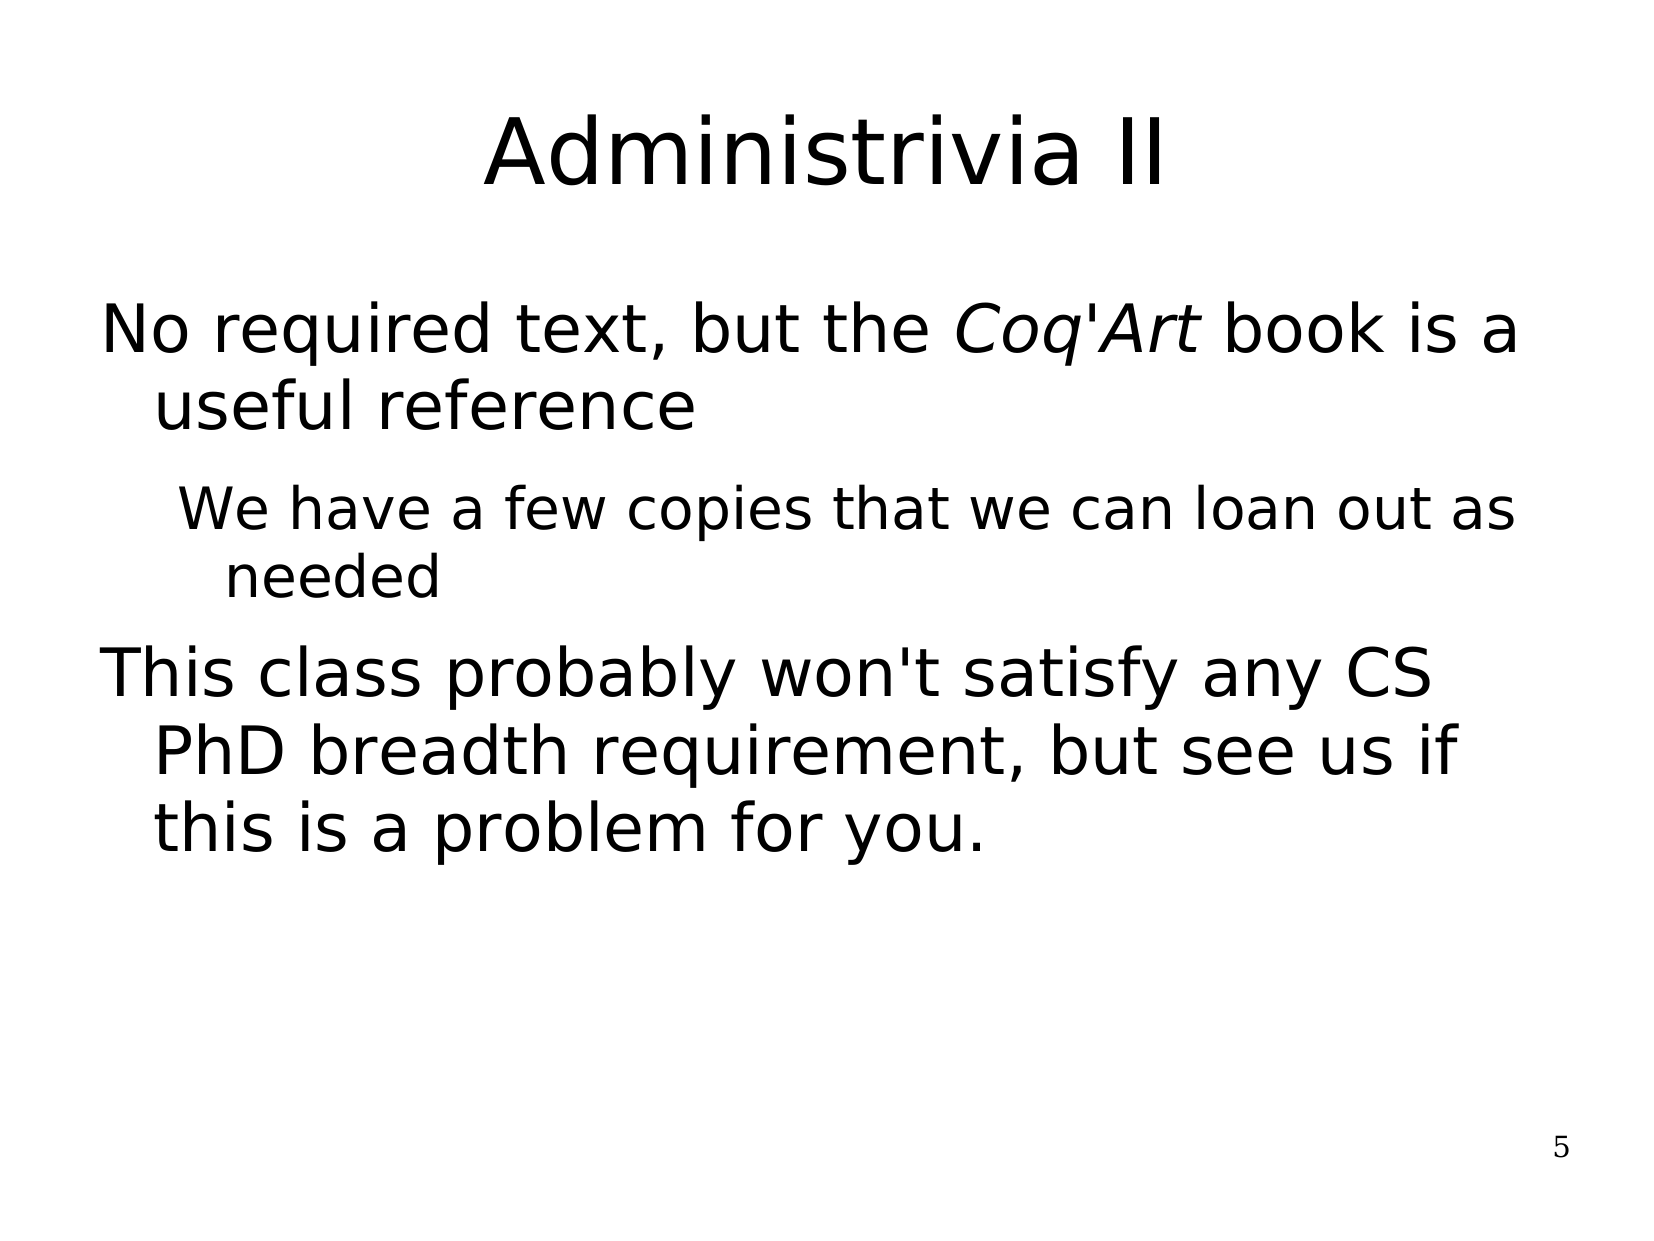

# Administrivia II
No required text, but the Coq'Art book is a useful reference
We have a few copies that we can loan out as needed
This class probably won't satisfy any CS PhD breadth requirement, but see us if this is a problem for you.
5